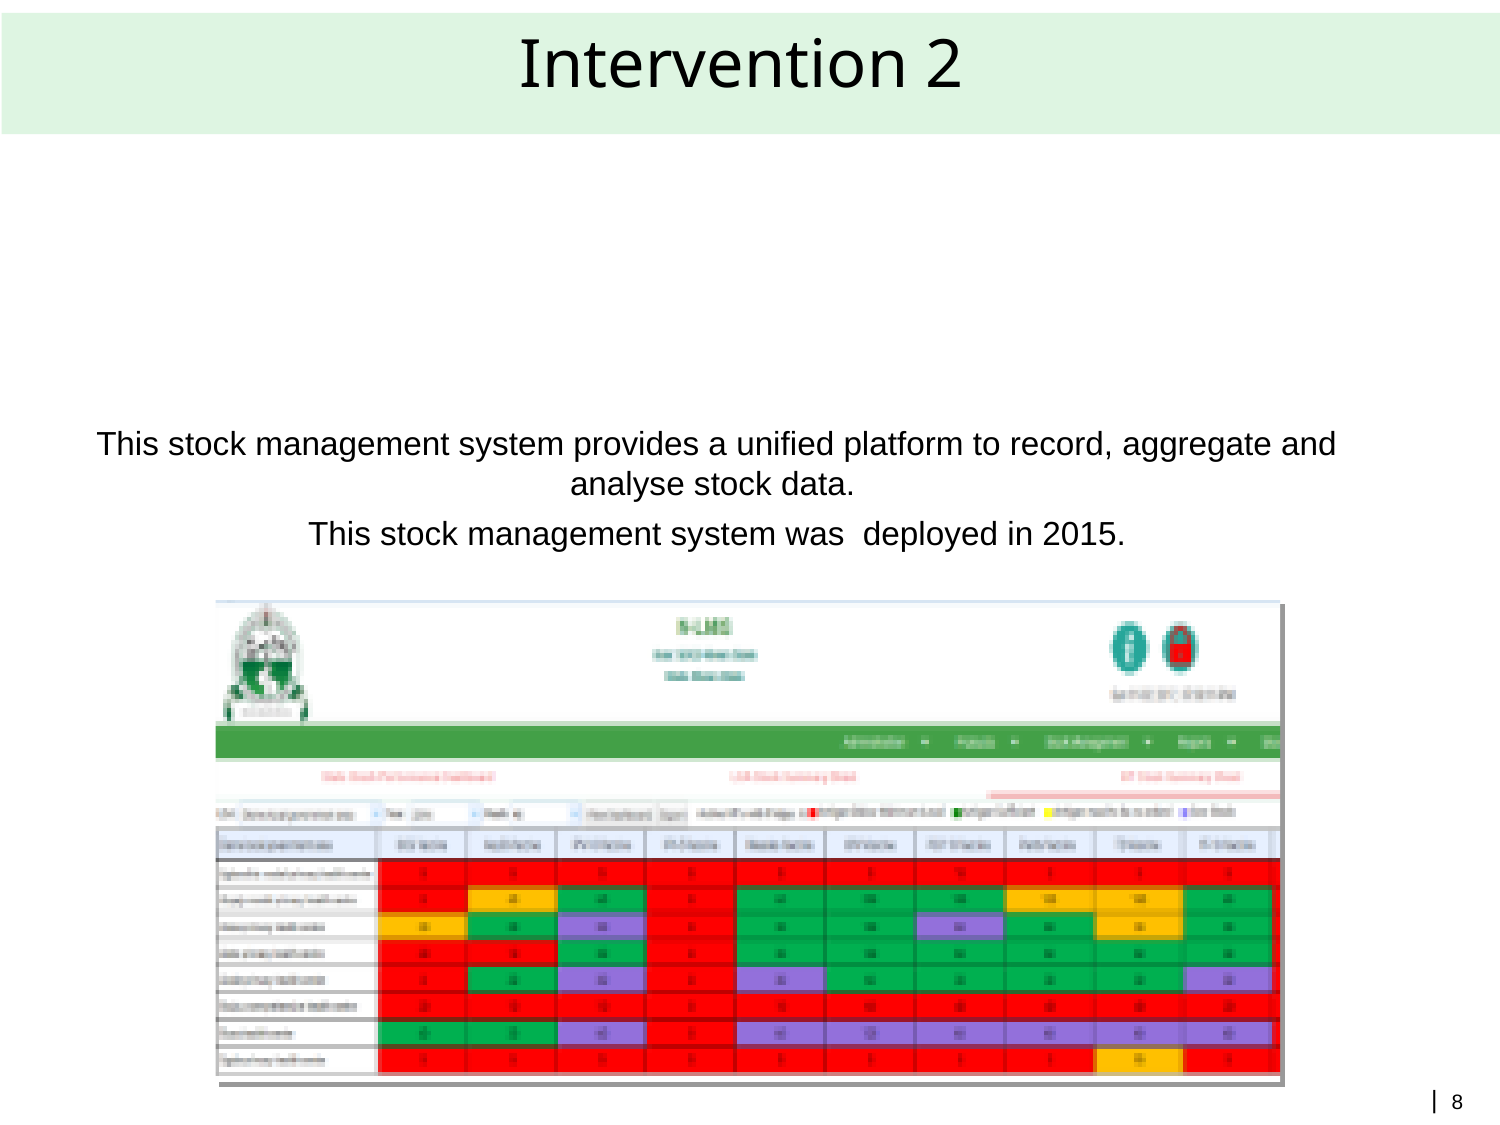

Intervention 2
# National Logistics Management Information System (NLMIS)
This stock management system provides a unified platform to record, aggregate and analyse stock data.
This stock management system was deployed in 2015.